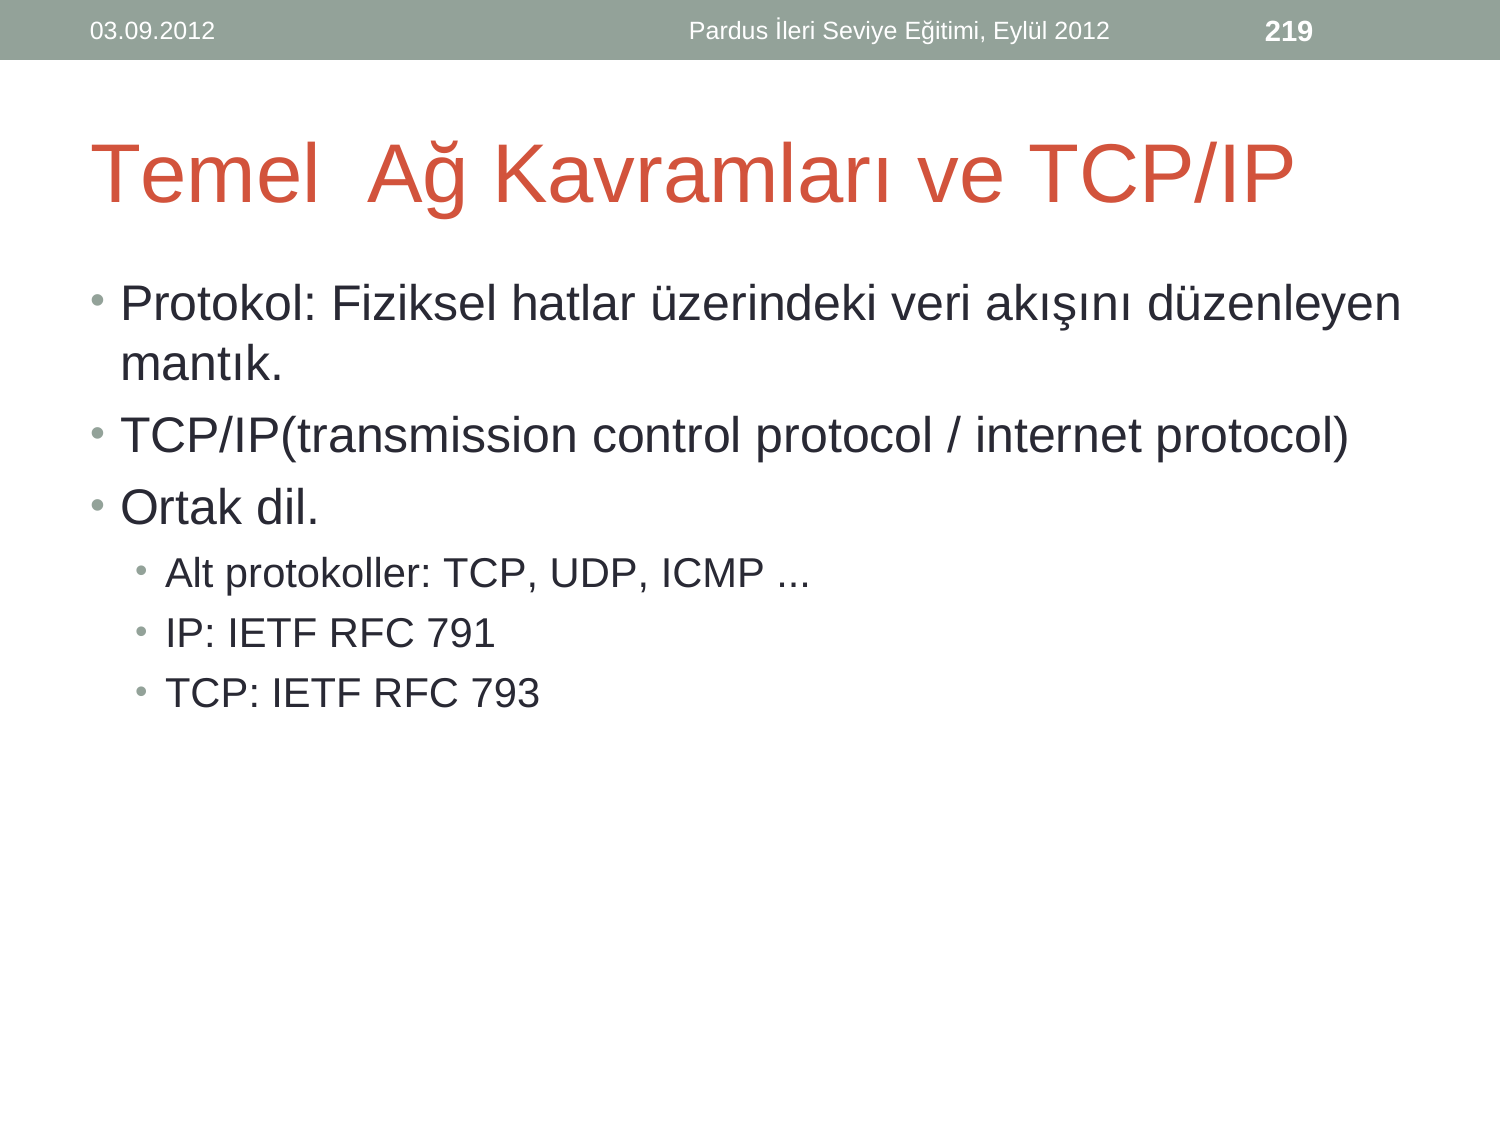

03.09.2012
Pardus İleri Seviye Eğitimi, Eylül 2012
# Temel Ağ Kavramları ve TCP/IP
Protokol: Fiziksel hatlar üzerindeki veri akışını düzenleyen mantık.
TCP/IP(transmission control protocol / internet protocol)
Ortak dil.
Alt protokoller: TCP, UDP, ICMP ...
IP: IETF RFC 791
TCP: IETF RFC 793